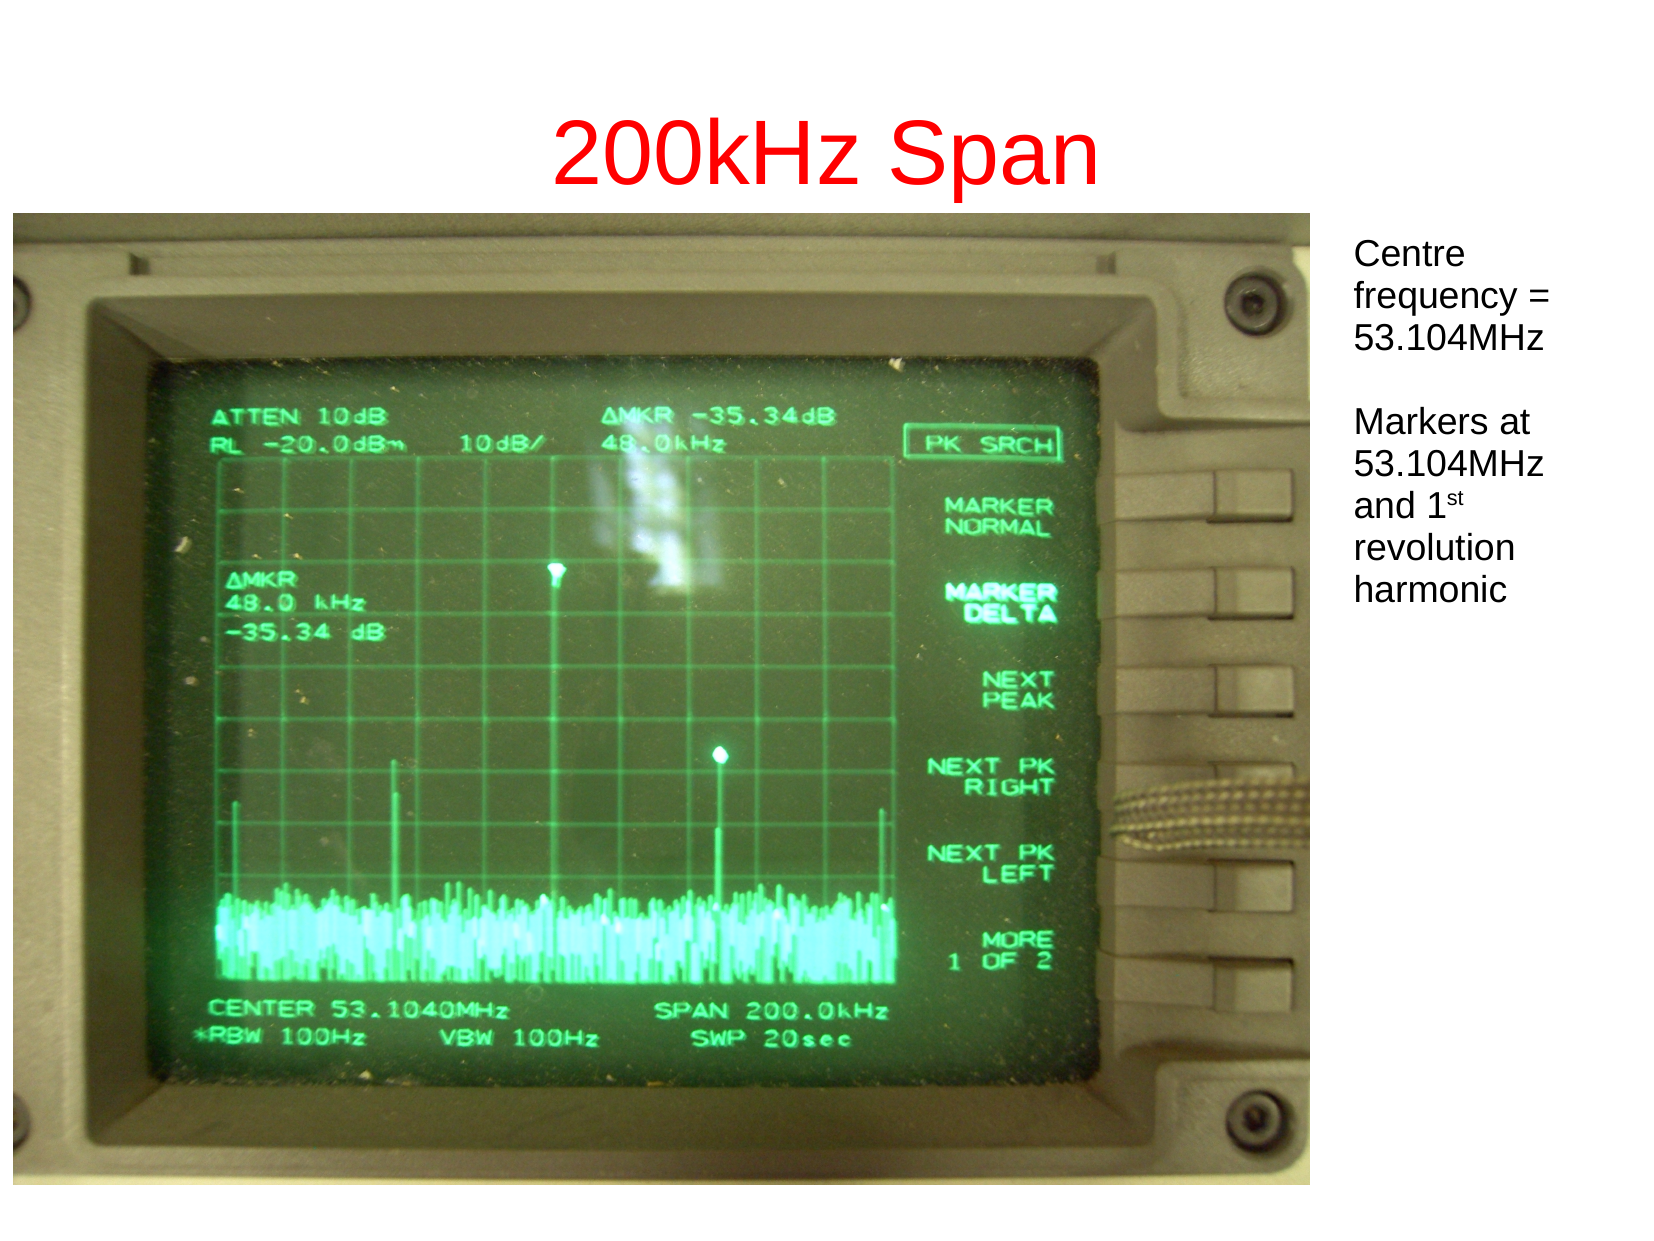

# 200kHz Span
Centre frequency = 53.104MHz
Markers at 53.104MHz and 1st revolution harmonic